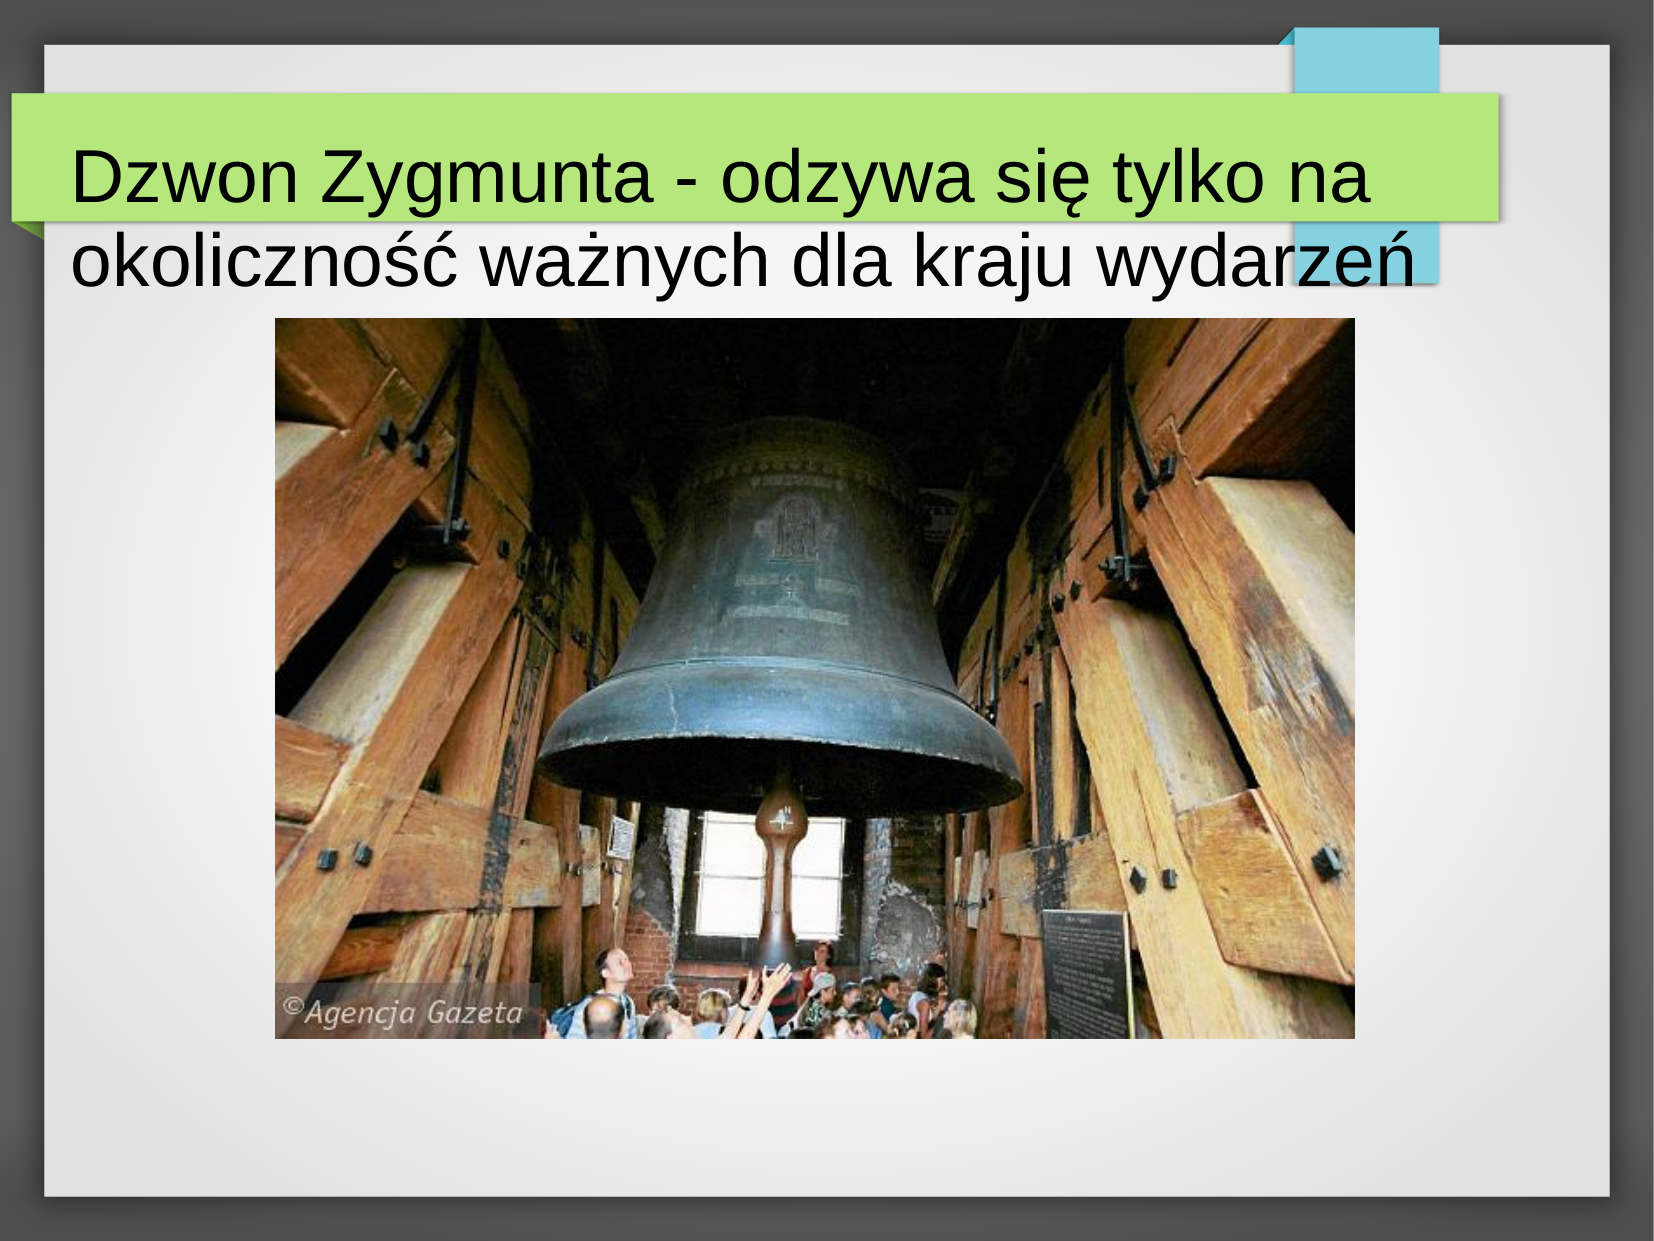

# Dzwon Zygmunta - odzywa się tylko na okoliczność ważnych dla kraju wydarzeń